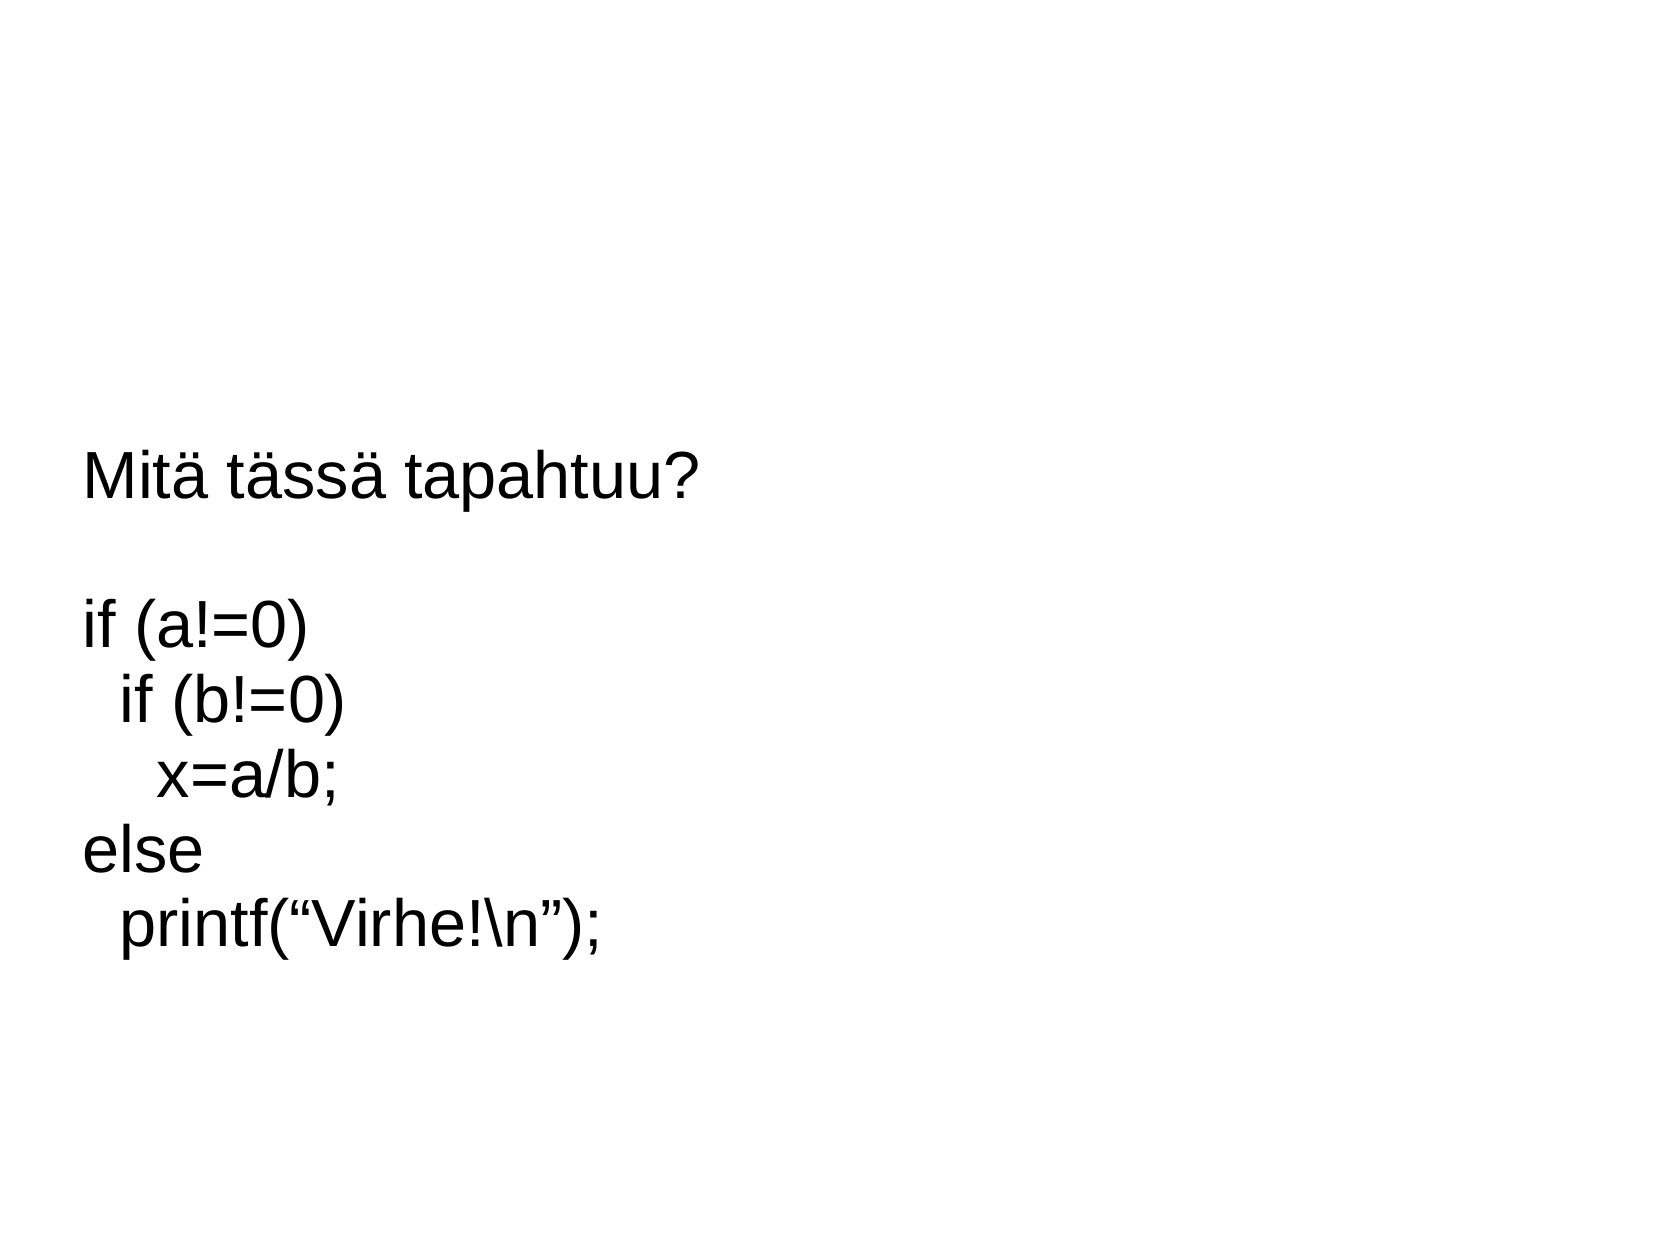

Mitä tässä tapahtuu?
if (a!=0)
 if (b!=0)
 x=a/b;
else
 printf(“Virhe!\n”);